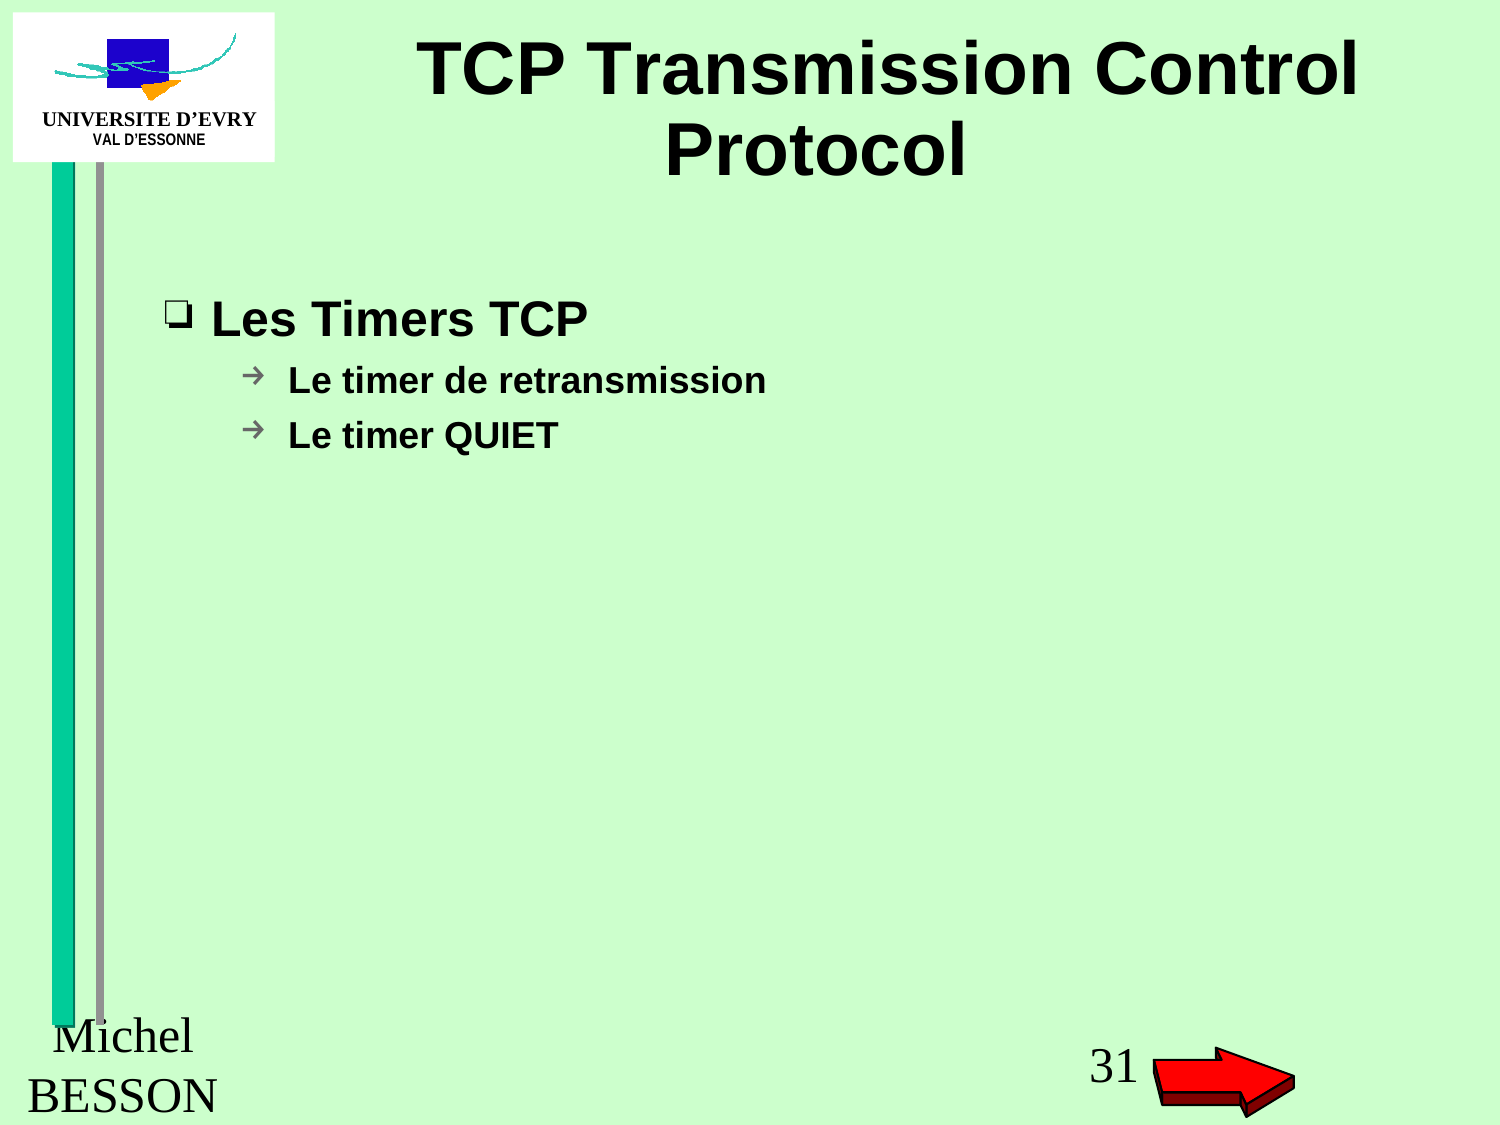

# TCP Transmission Control Protocol
Les Timers TCP
 Le timer de retransmission
 Le timer QUIET
31